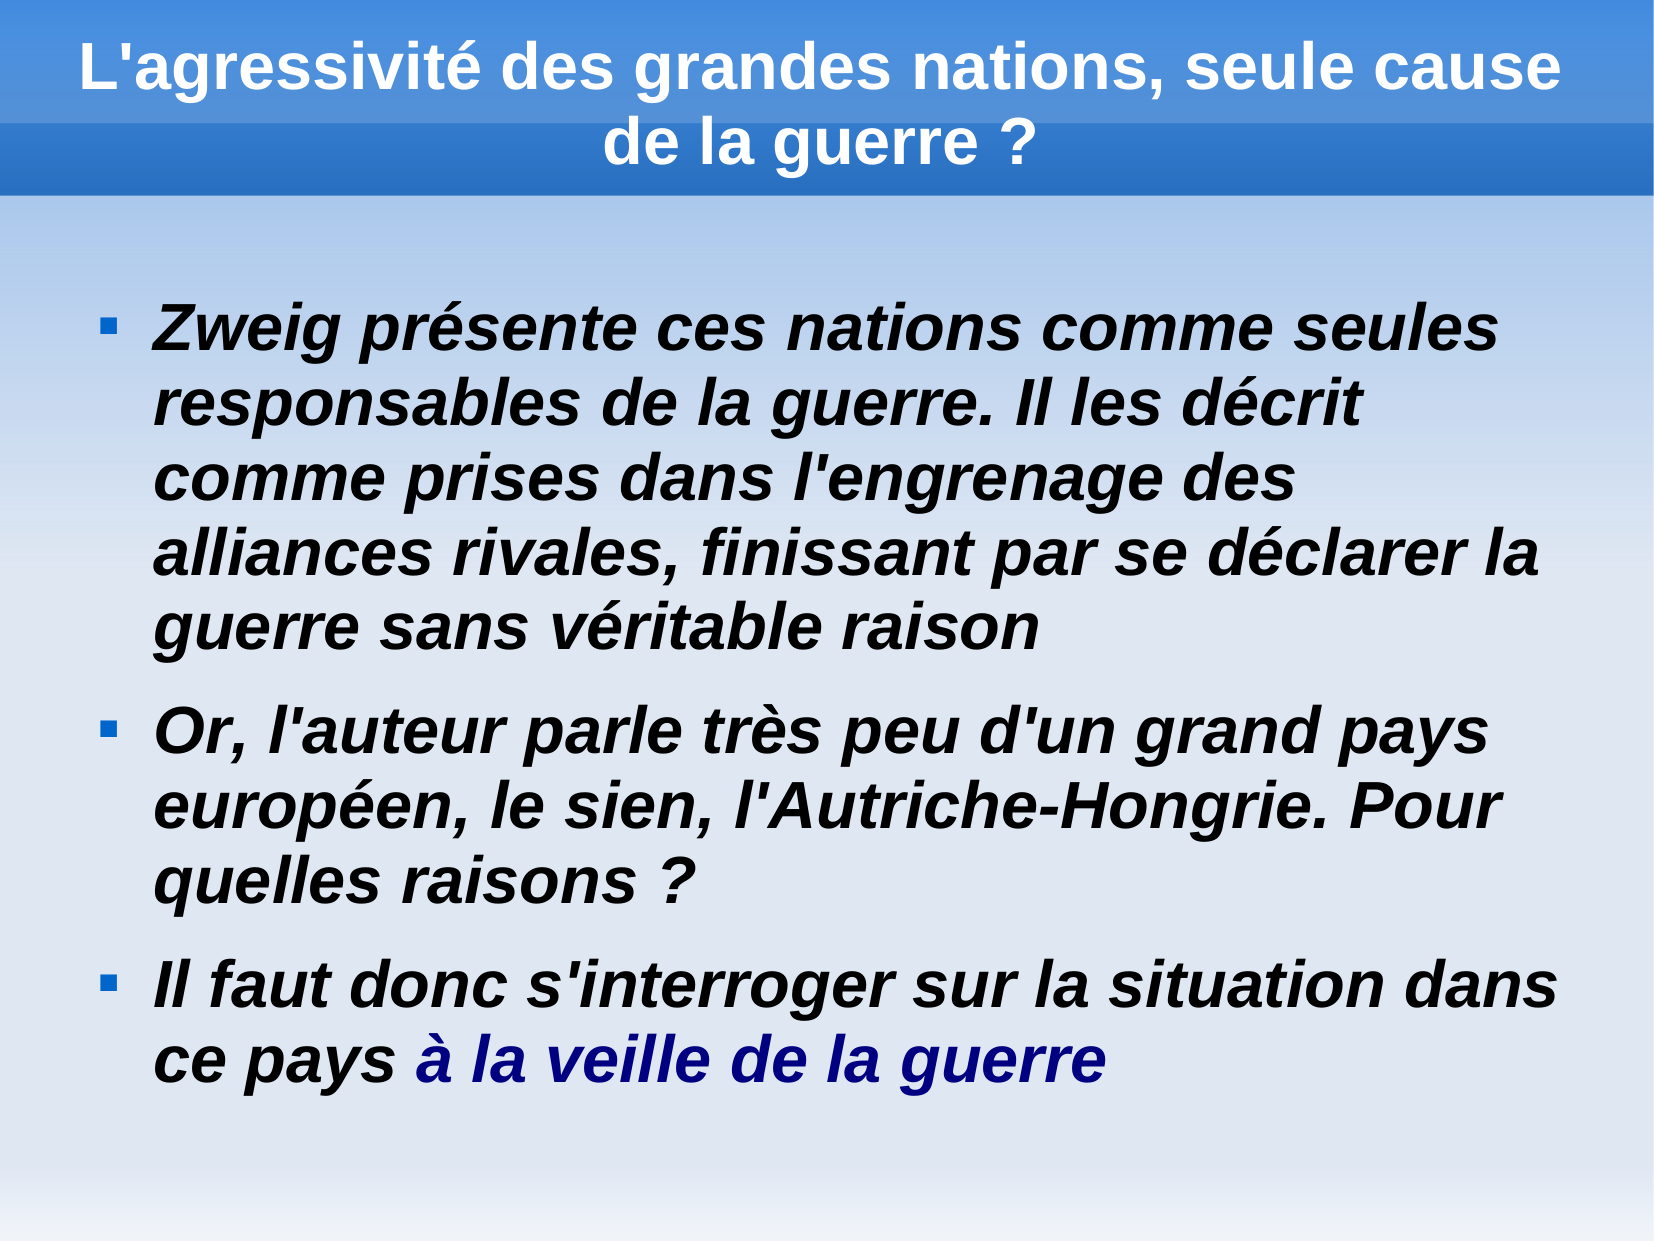

# L'agressivité des grandes nations, seule cause de la guerre ?
Zweig présente ces nations comme seules responsables de la guerre. Il les décrit comme prises dans l'engrenage des alliances rivales, finissant par se déclarer la guerre sans véritable raison
Or, l'auteur parle très peu d'un grand pays européen, le sien, l'Autriche-Hongrie. Pour quelles raisons ?
Il faut donc s'interroger sur la situation dans ce pays à la veille de la guerre